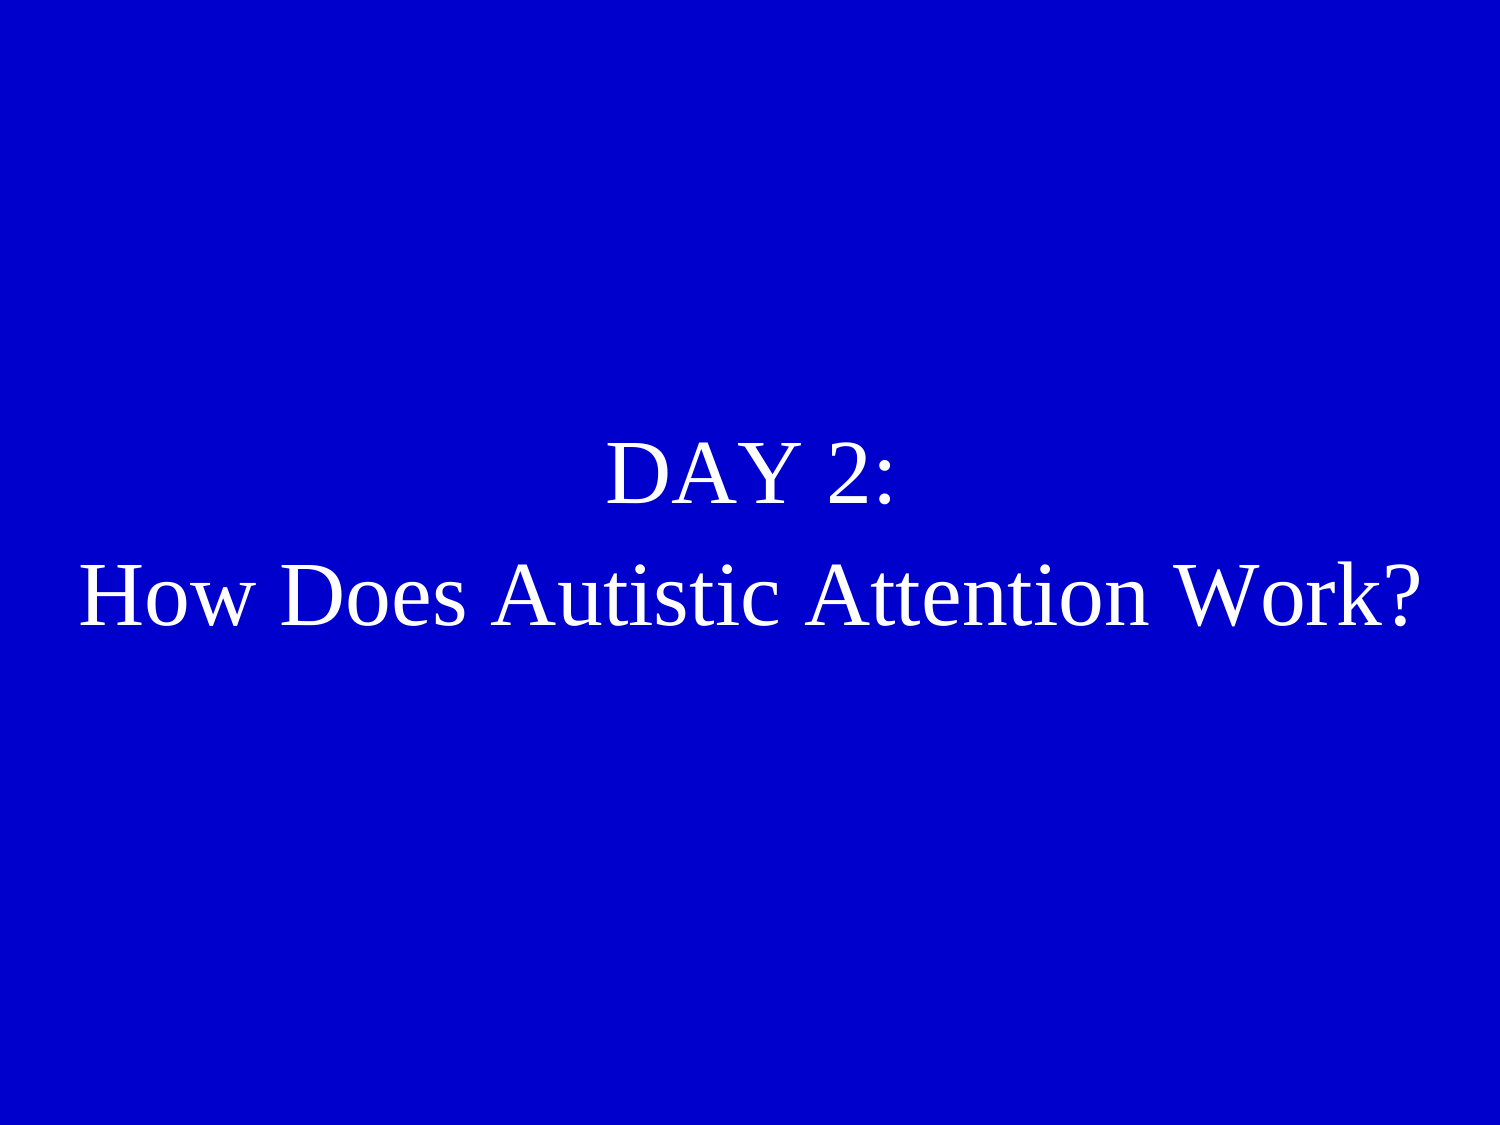

# DAY 2: How Does Autistic Attention Work?